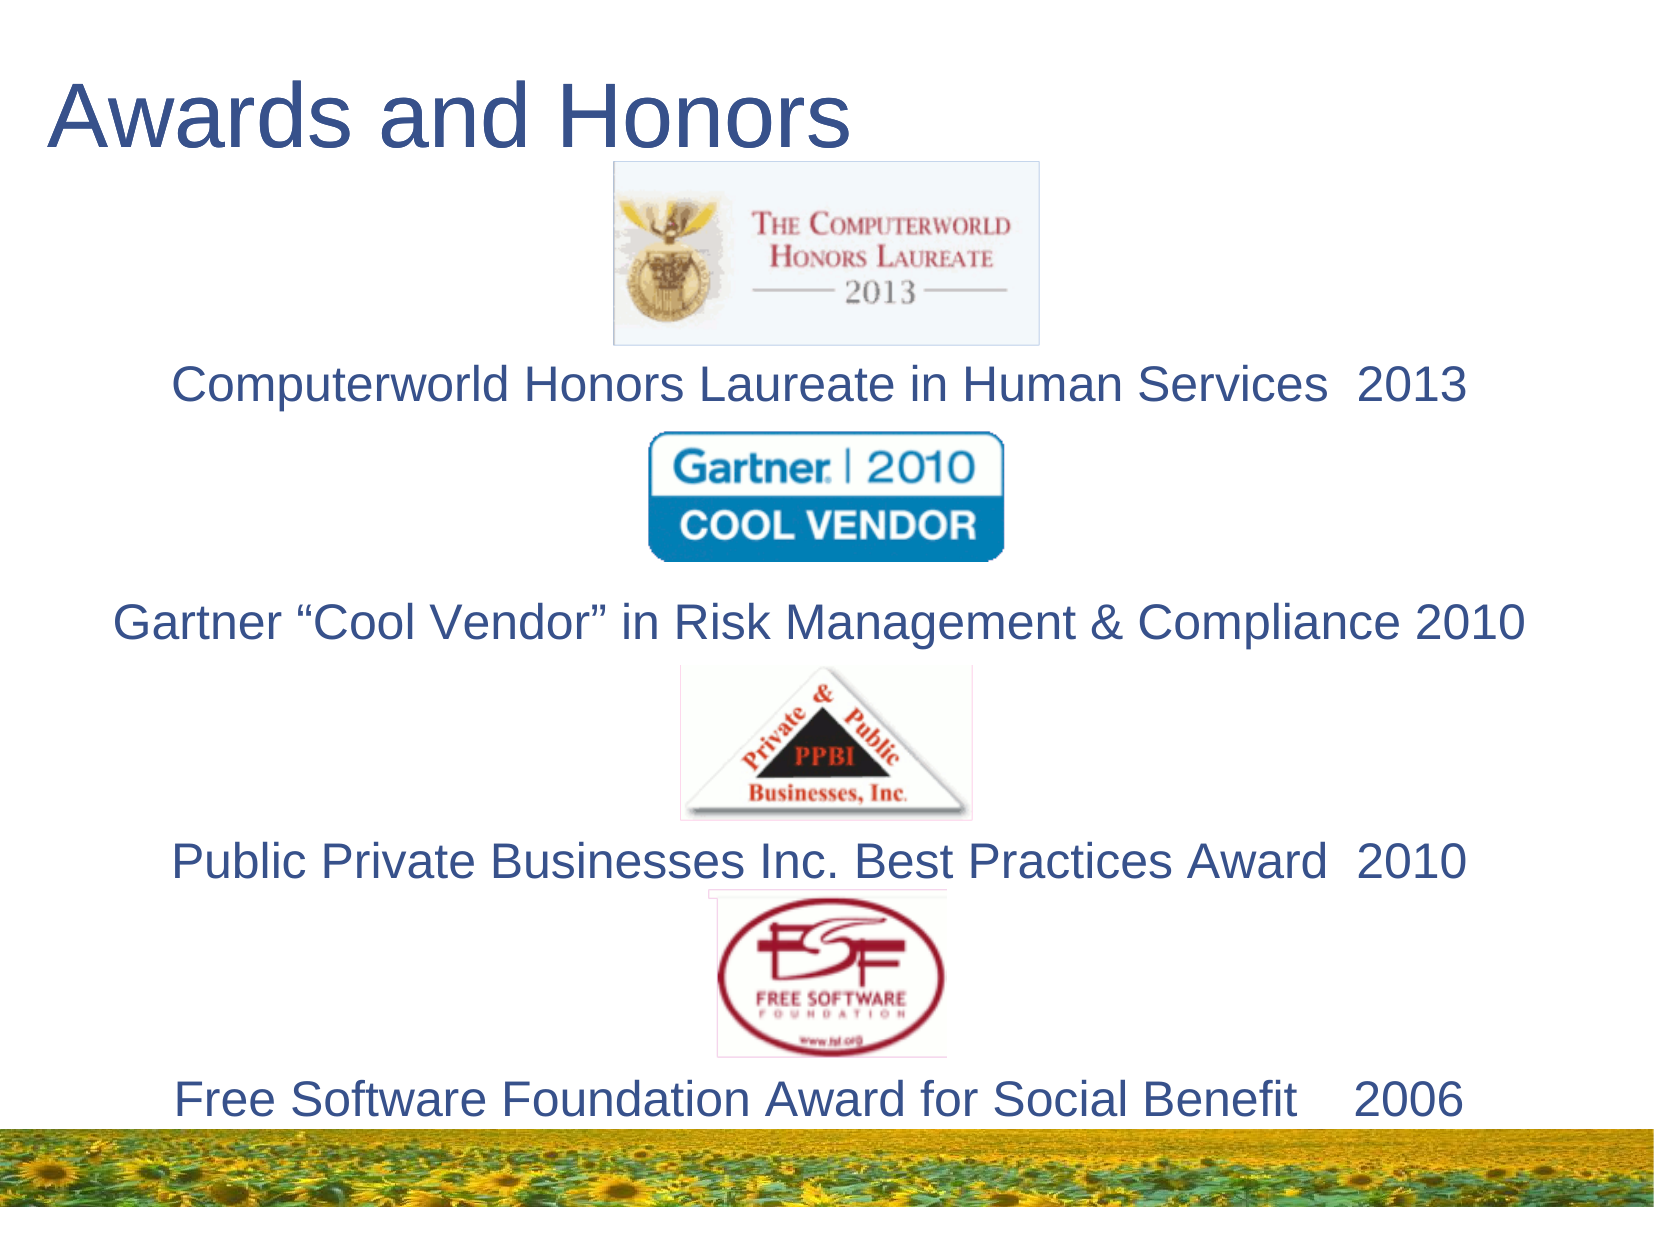

Awards and Honors
Awards and Honors
Computerworld Honors Laureate in Human Services 2013
Gartner “Cool Vendor” in Risk Management & Compliance 2010
Public Private Businesses Inc. Best Practices Award 2010
Free Software Foundation Award for Social Benefit 2006